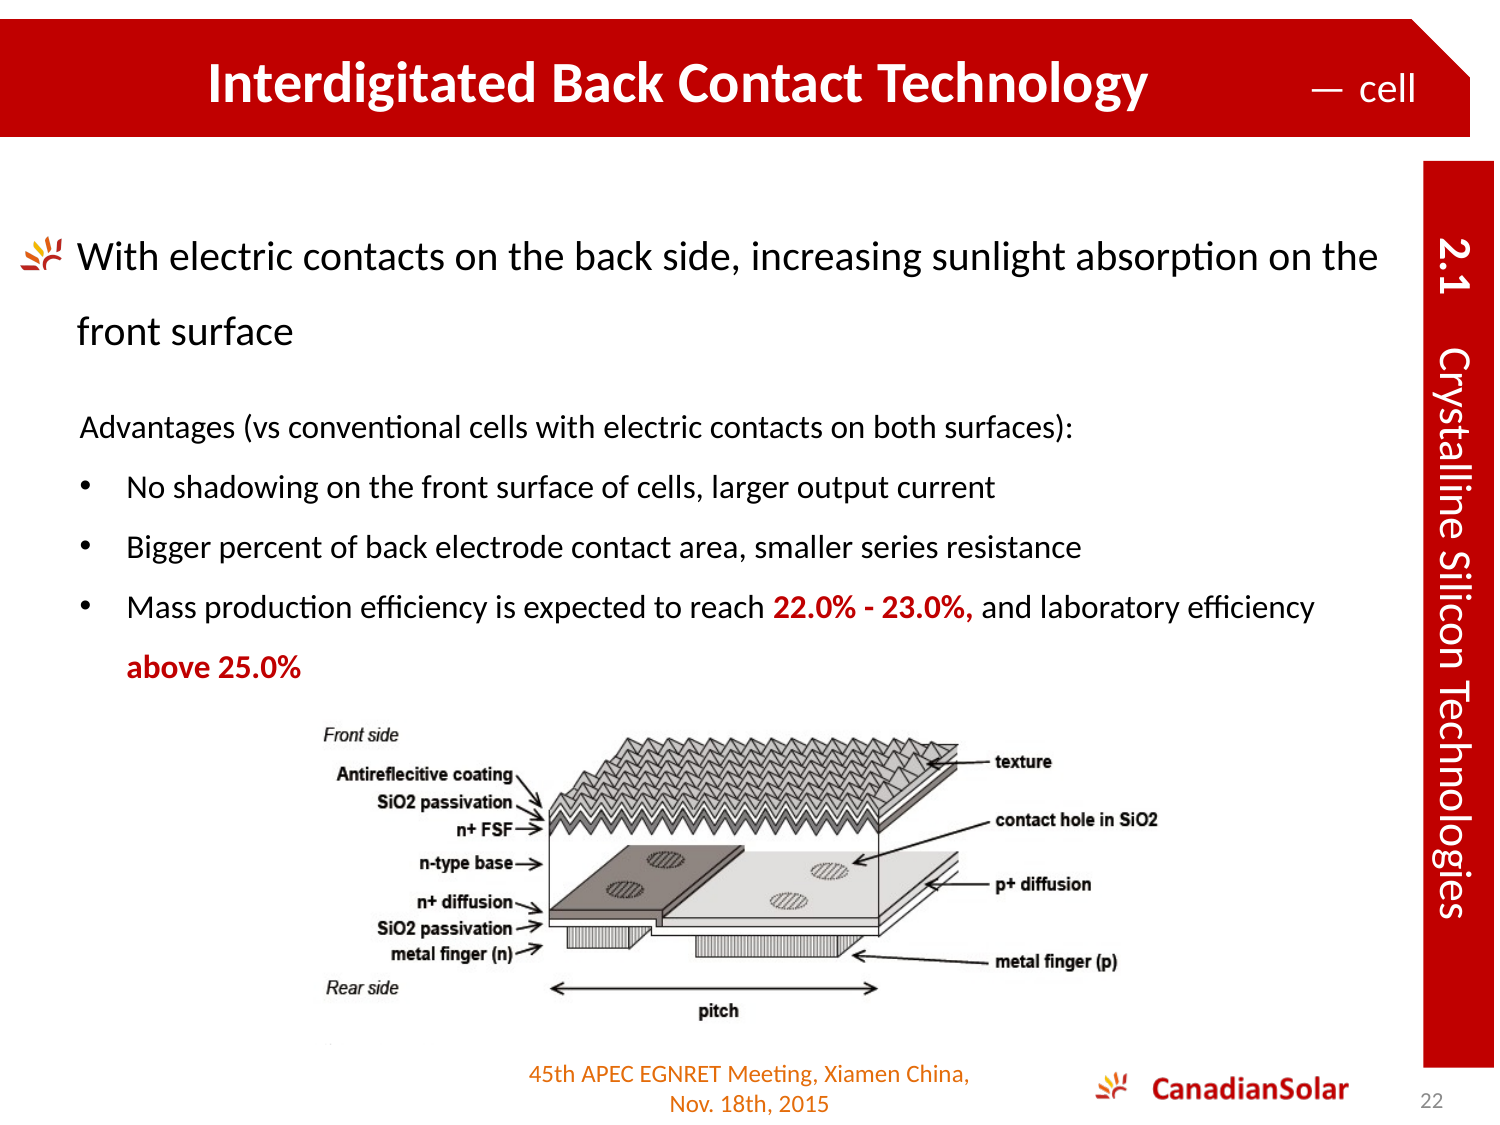

Interdigitated Back Contact Technology — cell
 2.1 Crystalline Silicon Technologies
With electric contacts on the back side, increasing sunlight absorption on the front surface
Advantages (vs conventional cells with electric contacts on both surfaces):
No shadowing on the front surface of cells, larger output current
Bigger percent of back electrode contact area, smaller series resistance
Mass production efficiency is expected to reach 22.0% - 23.0%, and laboratory efficiency above 25.0%
45th APEC EGNRET Meeting, Xiamen China, Nov. 18th, 2015